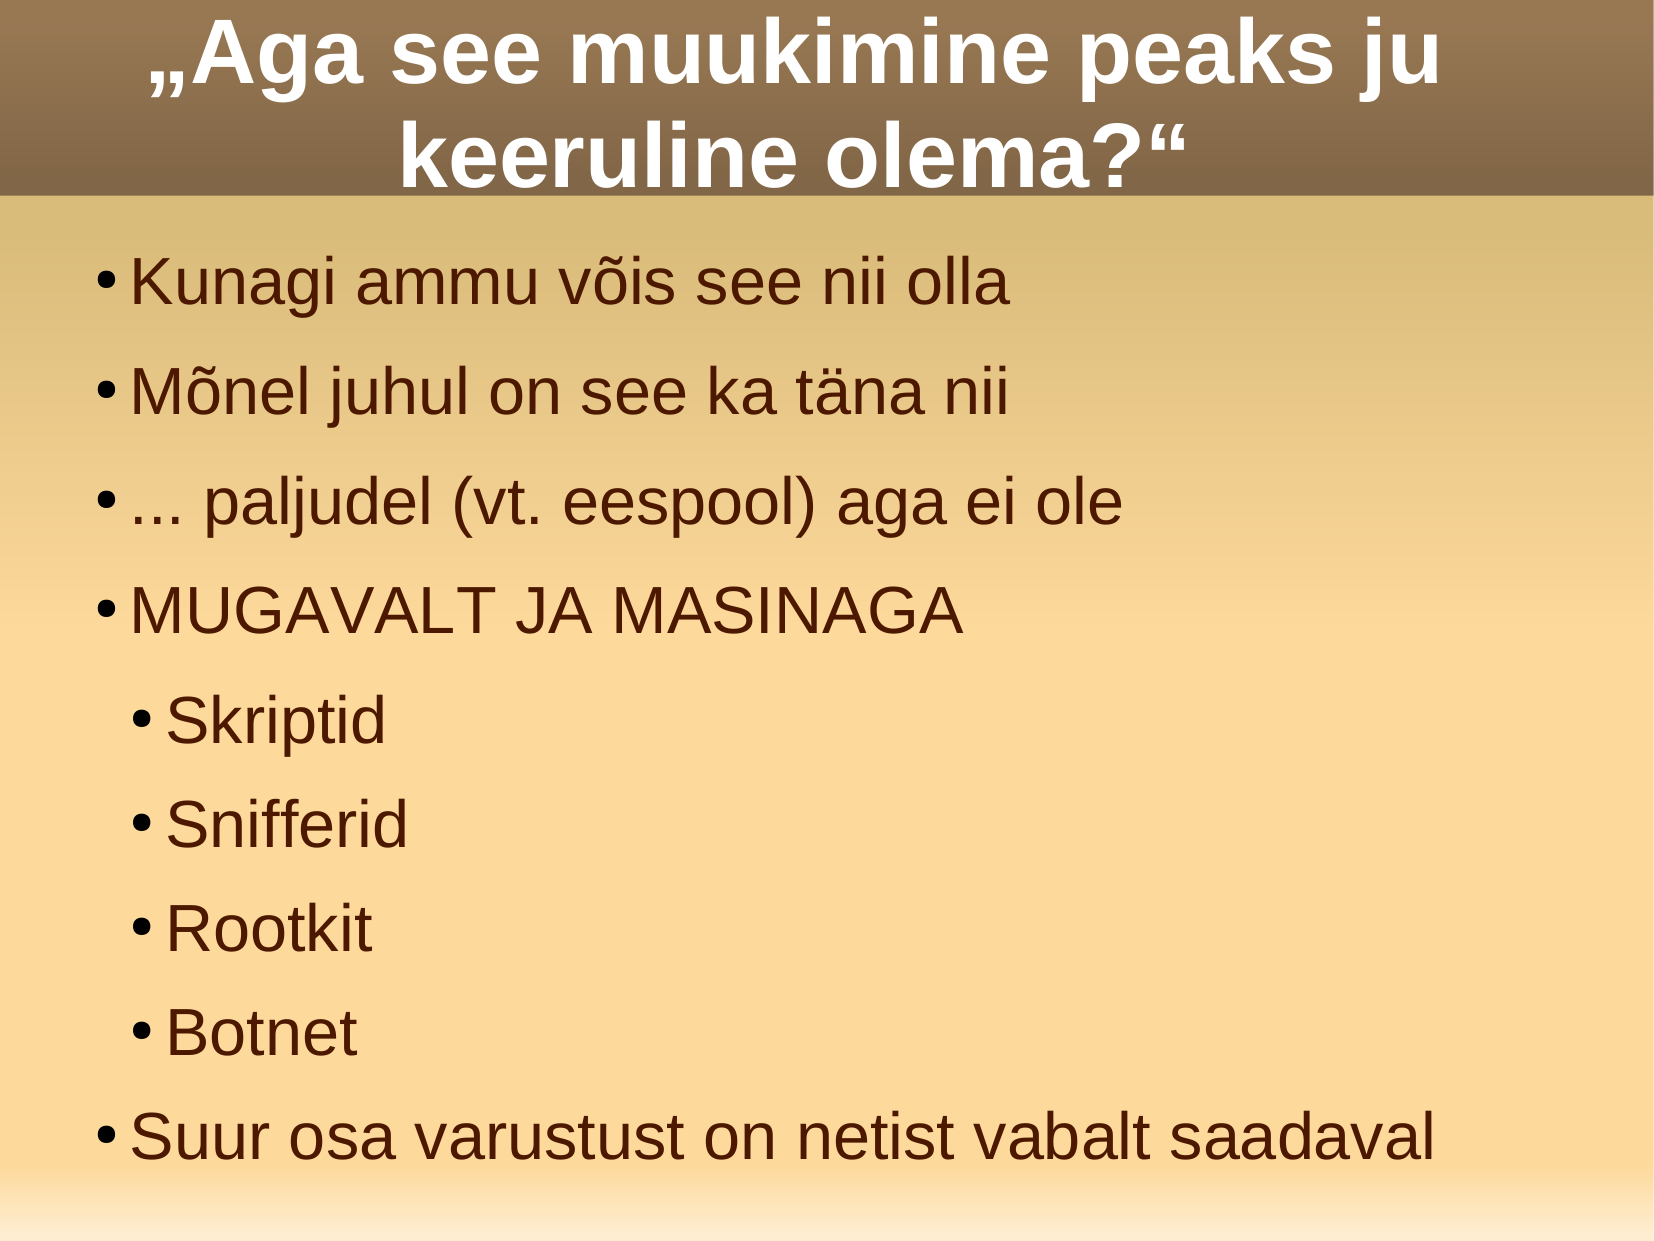

# „Aga see muukimine peaks ju keeruline olema?“
Kunagi ammu võis see nii olla
Mõnel juhul on see ka täna nii
... paljudel (vt. eespool) aga ei ole
MUGAVALT JA MASINAGA
Skriptid
Snifferid
Rootkit
Botnet
Suur osa varustust on netist vabalt saadaval